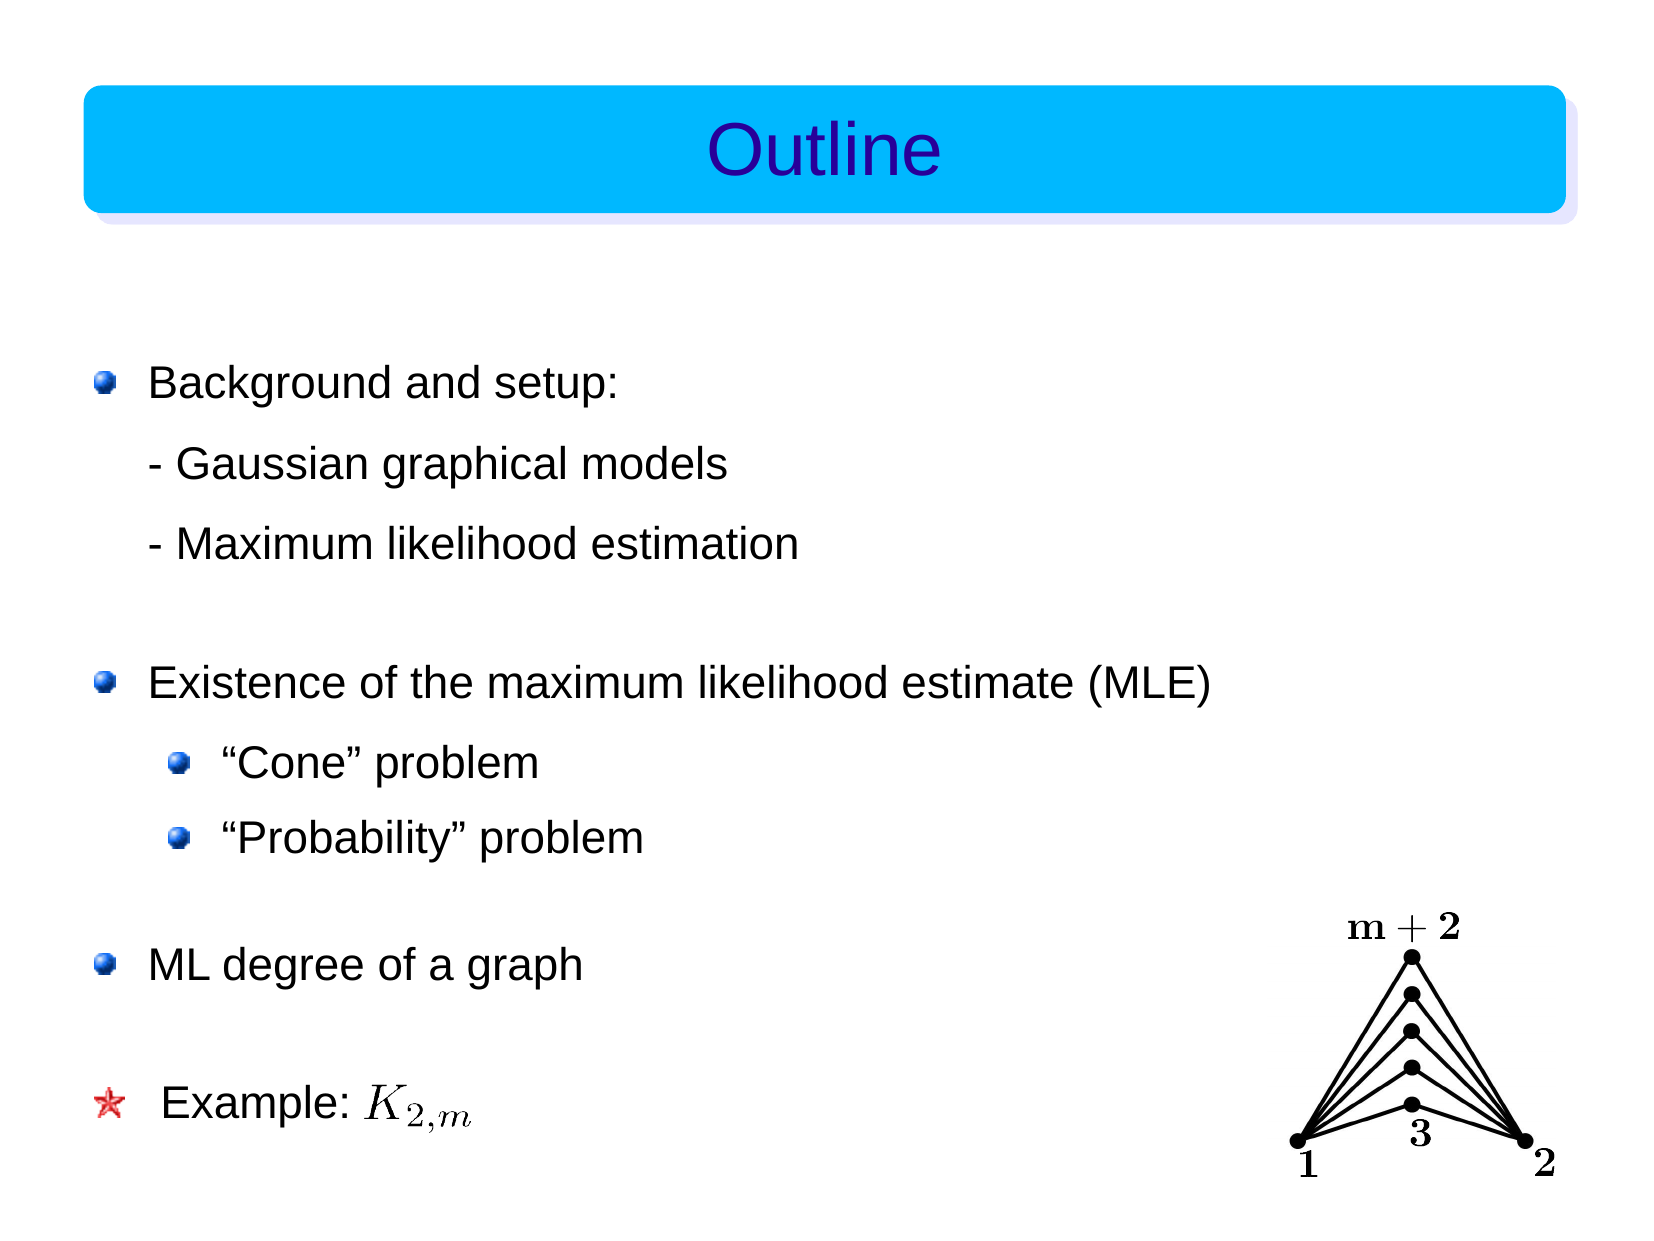

Outline
#
Background and setup:
- Gaussian graphical models
- Maximum likelihood estimation
Existence of the maximum likelihood estimate (MLE)
“Cone” problem
“Probability” problem
ML degree of a graph
 Example: